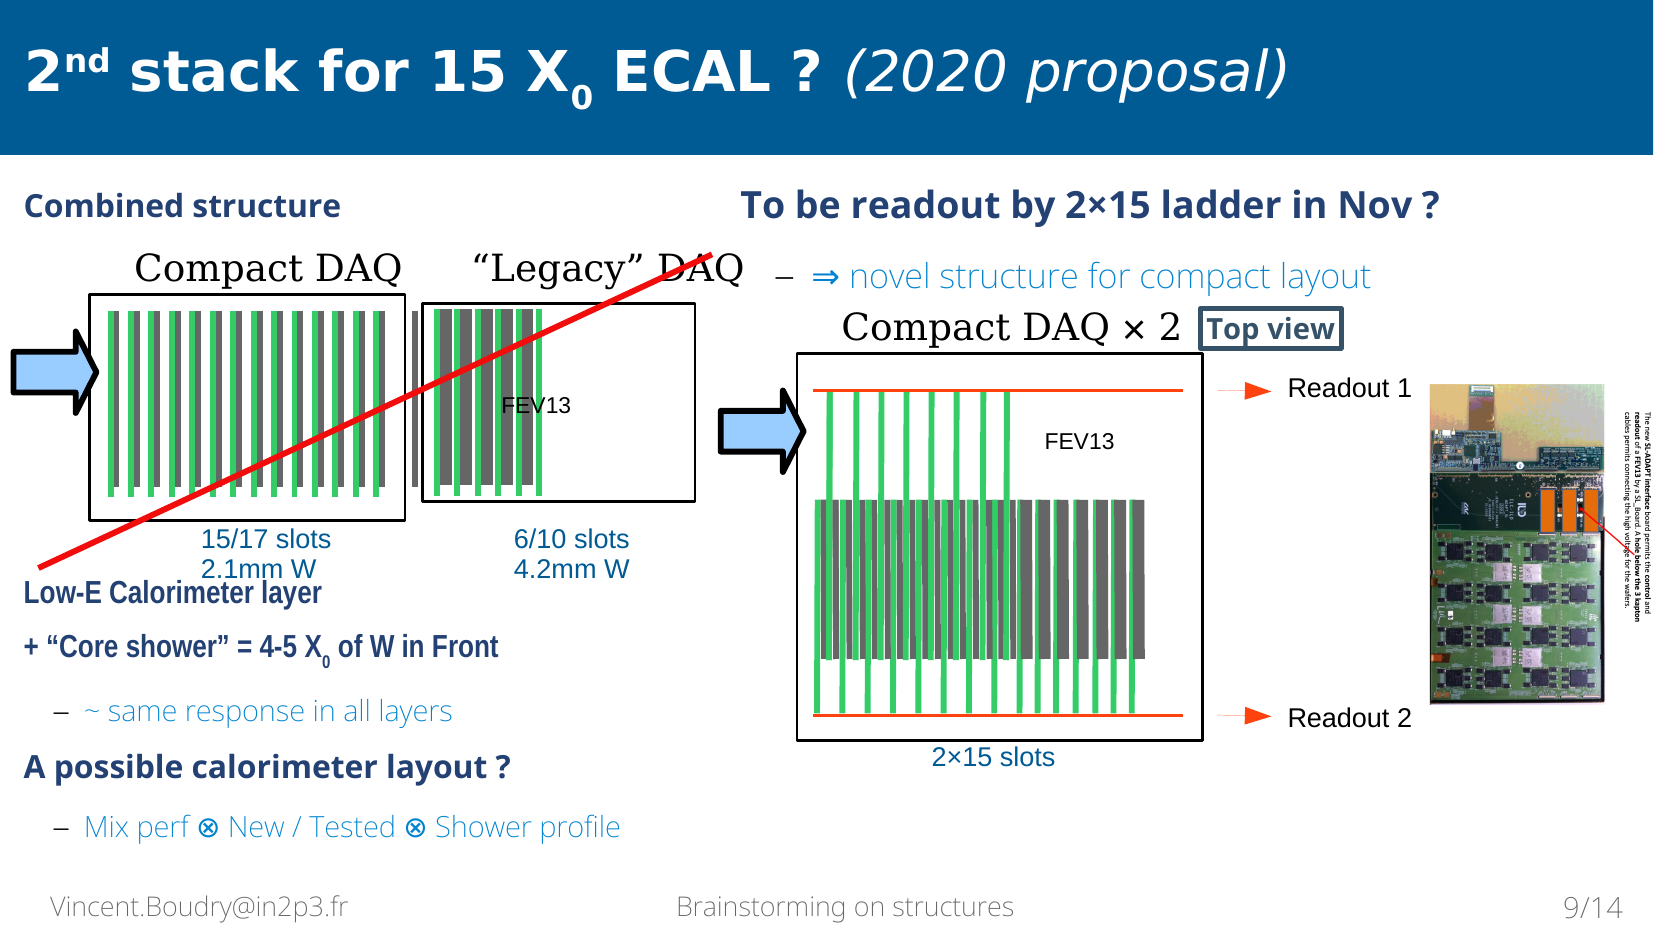

# 2nd stack for 15 X0 ECAL ? (2020 proposal)
To be readout by 2×15 ladder in Nov ?
⇒ novel structure for compact layout
Combined structure
Low-E Calorimeter layer
+ “Core shower” = 4-5 X0 of W in Front
~ same response in all layers
A possible calorimeter layout ?
Mix perf ⊗ New / Tested ⊗ Shower profile
Compact DAQ
“Legacy” DAQ
15/17 slots
2.1mm W
6/10 slots
4.2mm W
Compact DAQ × 2
FEV13
FEV13
2×15 slots
Top view
Readout 1
Readout 2
Vincent.Boudry@in2p3.fr
Brainstorming on structures
9